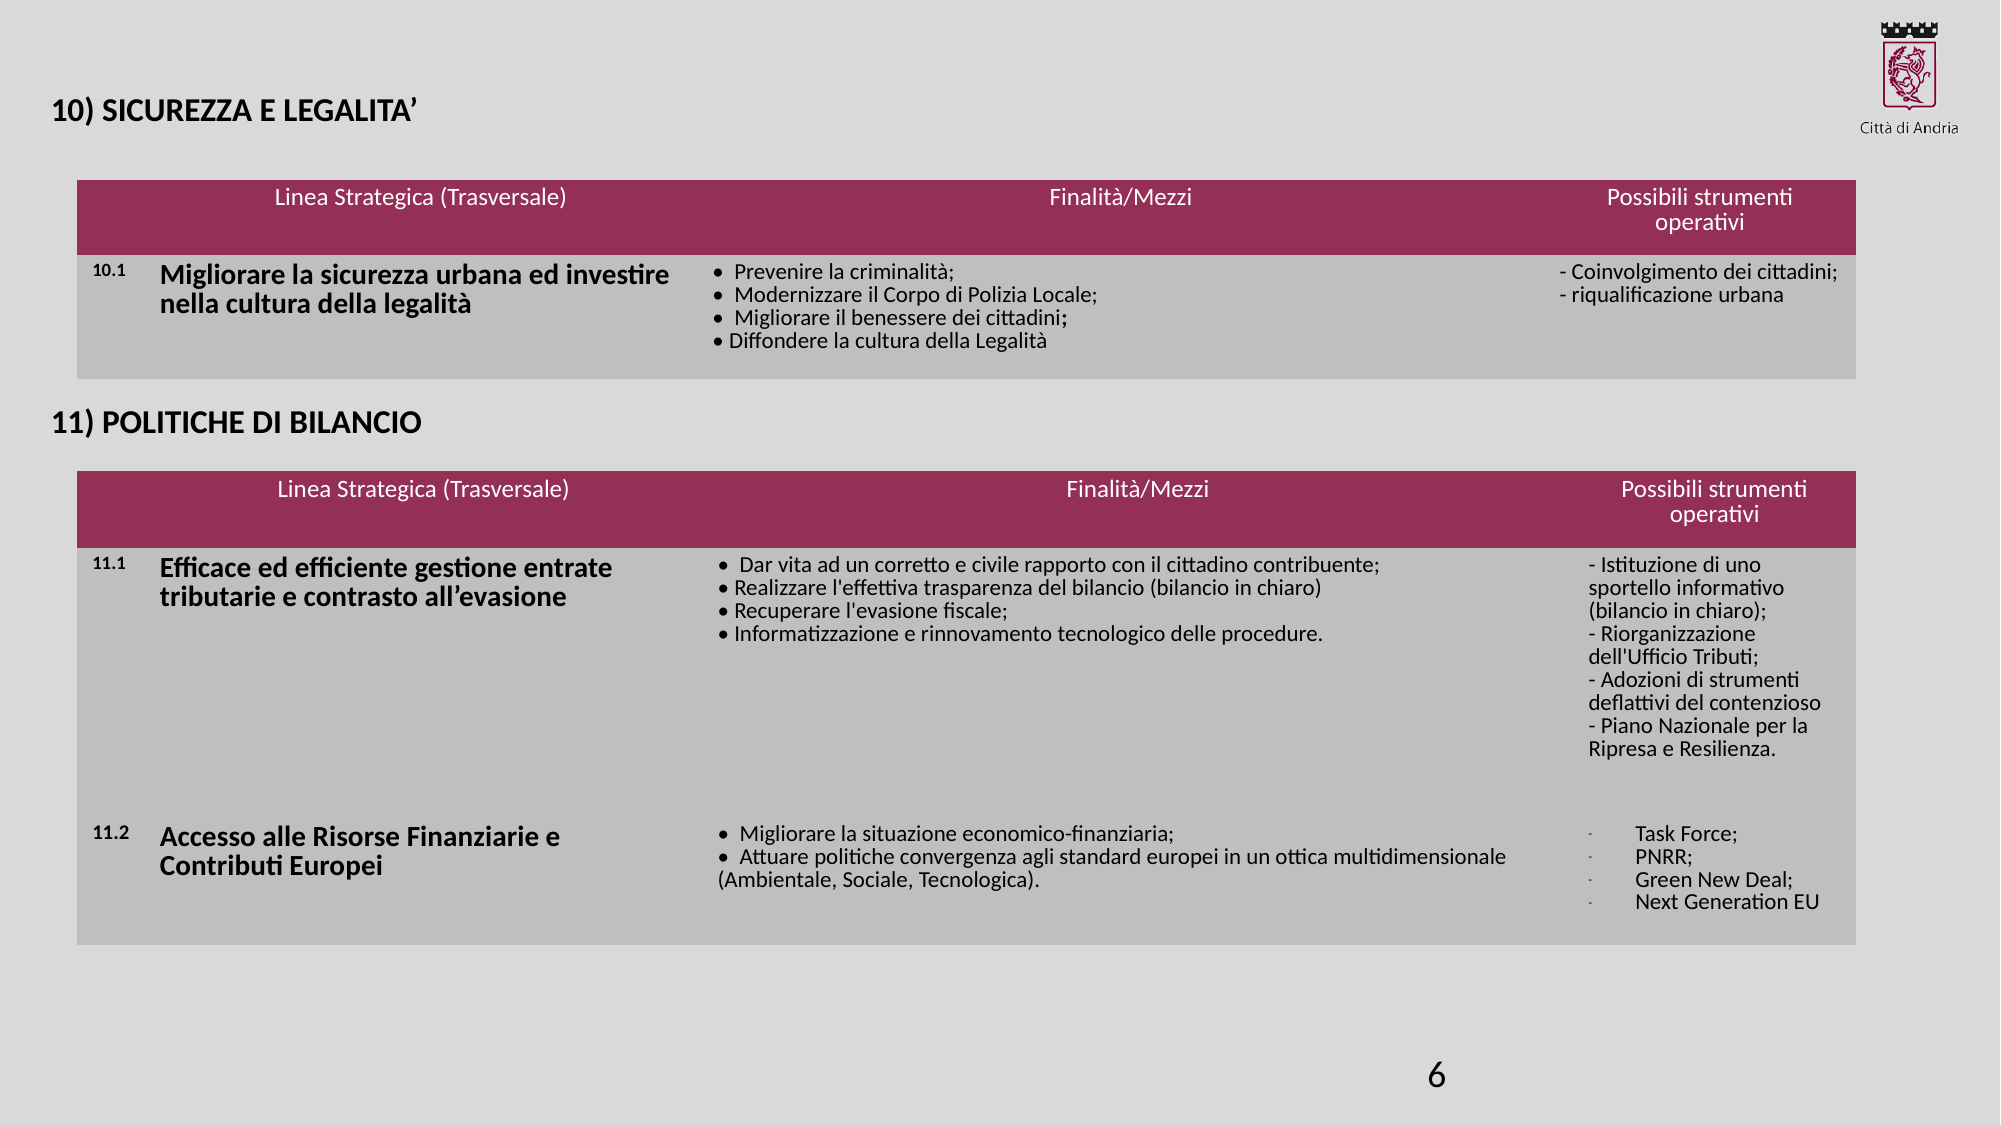

10) SICUREZZA E LEGALITA’
| | Linea Strategica (Trasversale) | Finalità/Mezzi | Possibili strumenti operativi |
| --- | --- | --- | --- |
| 10.1 | Migliorare la sicurezza urbana ed investire nella cultura della legalità | • Prevenire la criminalità; • Modernizzare il Corpo di Polizia Locale; • Migliorare il benessere dei cittadini; • Diffondere la cultura della Legalità | - Coinvolgimento dei cittadini; - riqualificazione urbana |
11) POLITICHE DI BILANCIO
| | Linea Strategica (Trasversale) | Finalità/Mezzi | Possibili strumenti operativi |
| --- | --- | --- | --- |
| 11.1 | Efficace ed efficiente gestione entrate tributarie e contrasto all’evasione | • Dar vita ad un corretto e civile rapporto con il cittadino contribuente; • Realizzare l'effettiva trasparenza del bilancio (bilancio in chiaro) • Recuperare l'evasione fiscale; • Informatizzazione e rinnovamento tecnologico delle procedure. | - Istituzione di uno sportello informativo (bilancio in chiaro); - Riorganizzazione dell'Ufficio Tributi; - Adozioni di strumenti deflattivi del contenzioso - Piano Nazionale per la Ripresa e Resilienza. |
| 11.2 | Accesso alle Risorse Finanziarie e Contributi Europei | • Migliorare la situazione economico-finanziaria; • Attuare politiche convergenza agli standard europei in un ottica multidimensionale (Ambientale, Sociale, Tecnologica). | Task Force; PNRR; Green New Deal; Next Generation EU |